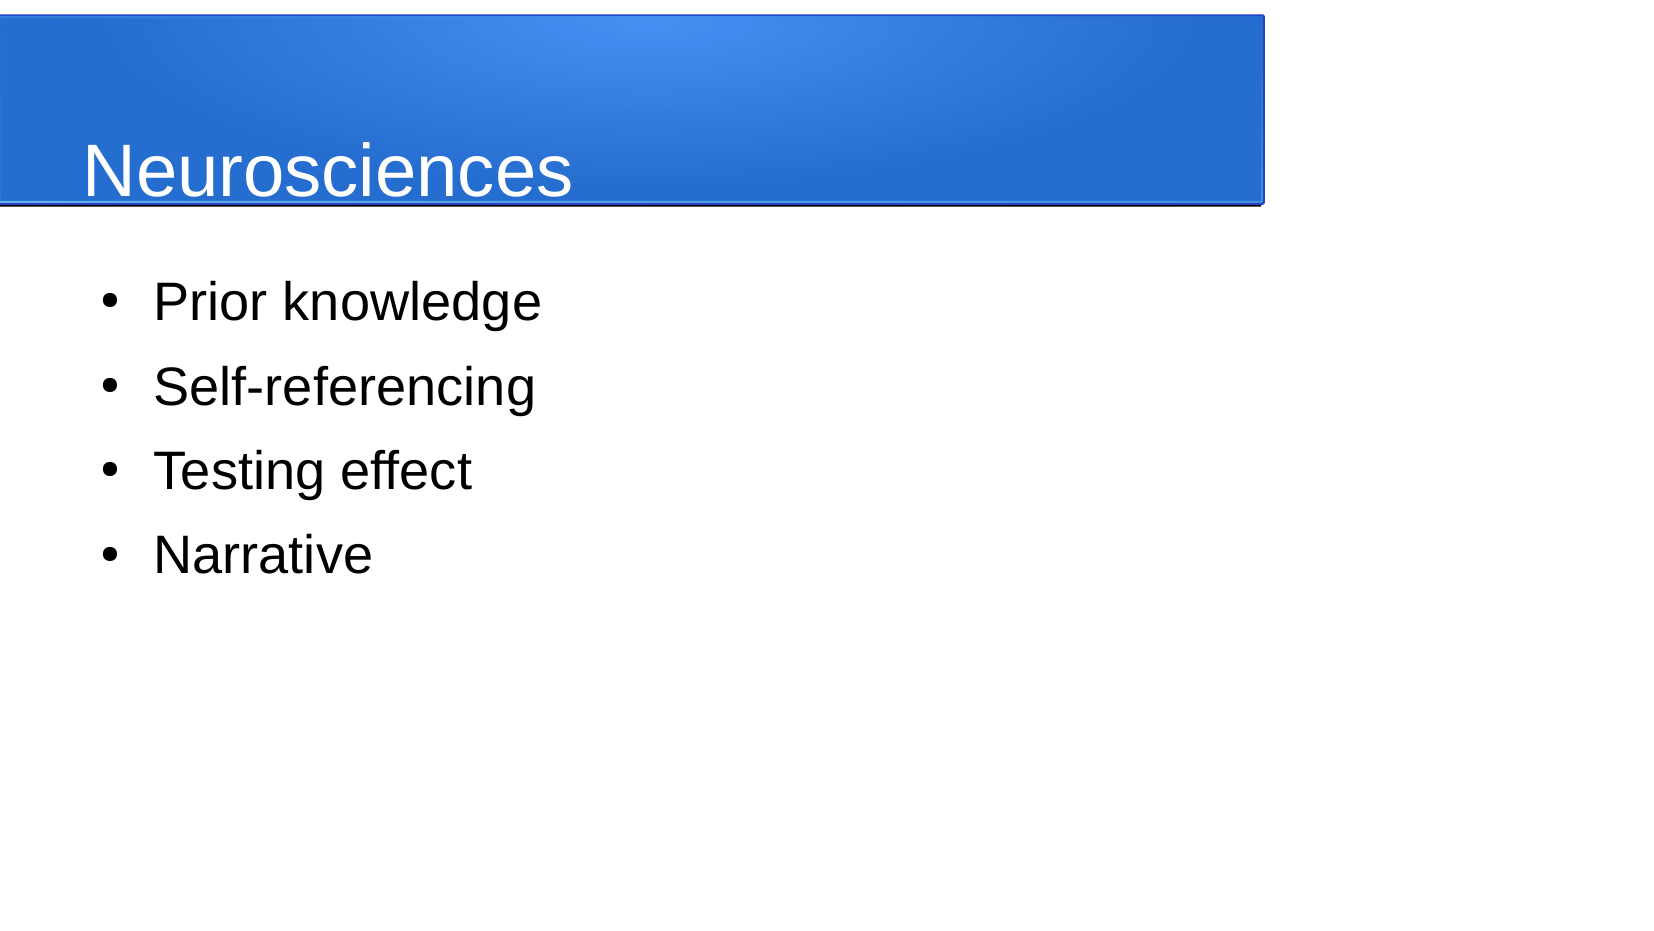

# Neurosciences
Prior knowledge
Self-referencing
Testing effect
Narrative